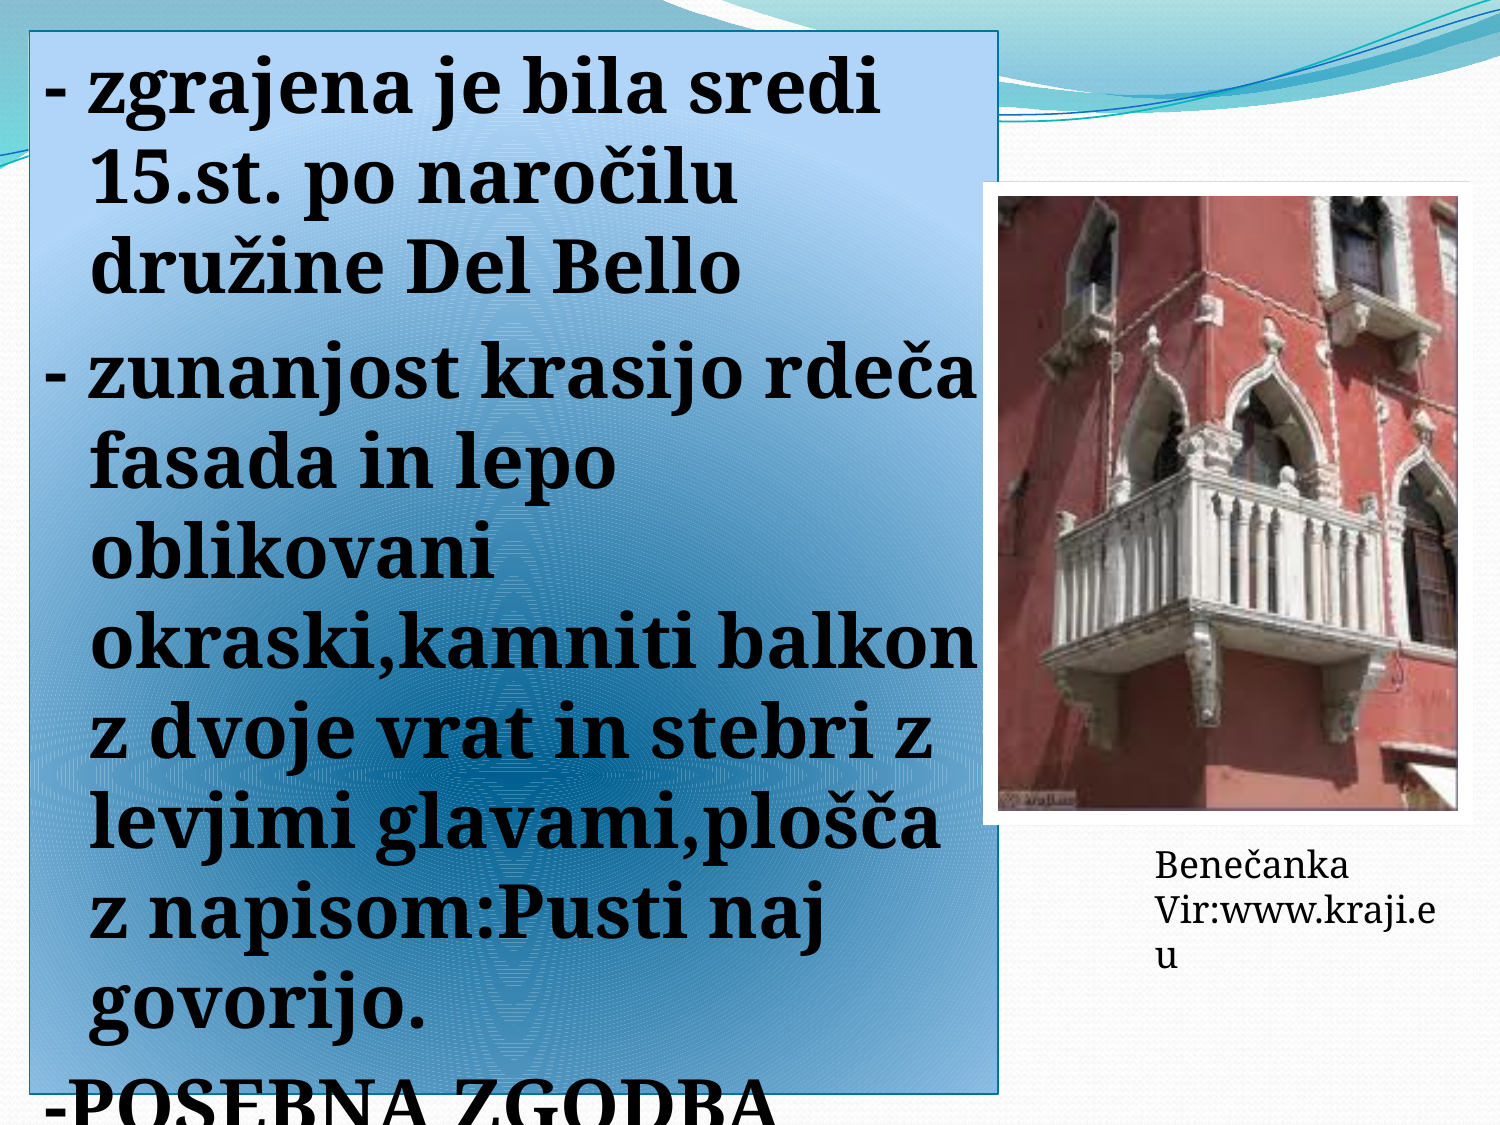

#
- zgrajena je bila sredi 15.st. po naročilu družine Del Bello
- zunanjost krasijo rdeča fasada in lepo oblikovani okraski,kamniti balkon z dvoje vrat in stebri z levjimi glavami,plošča z napisom:Pusti naj govorijo.
-POSEBNA ZGODBA
Benečanka Vir:www.kraji.eu